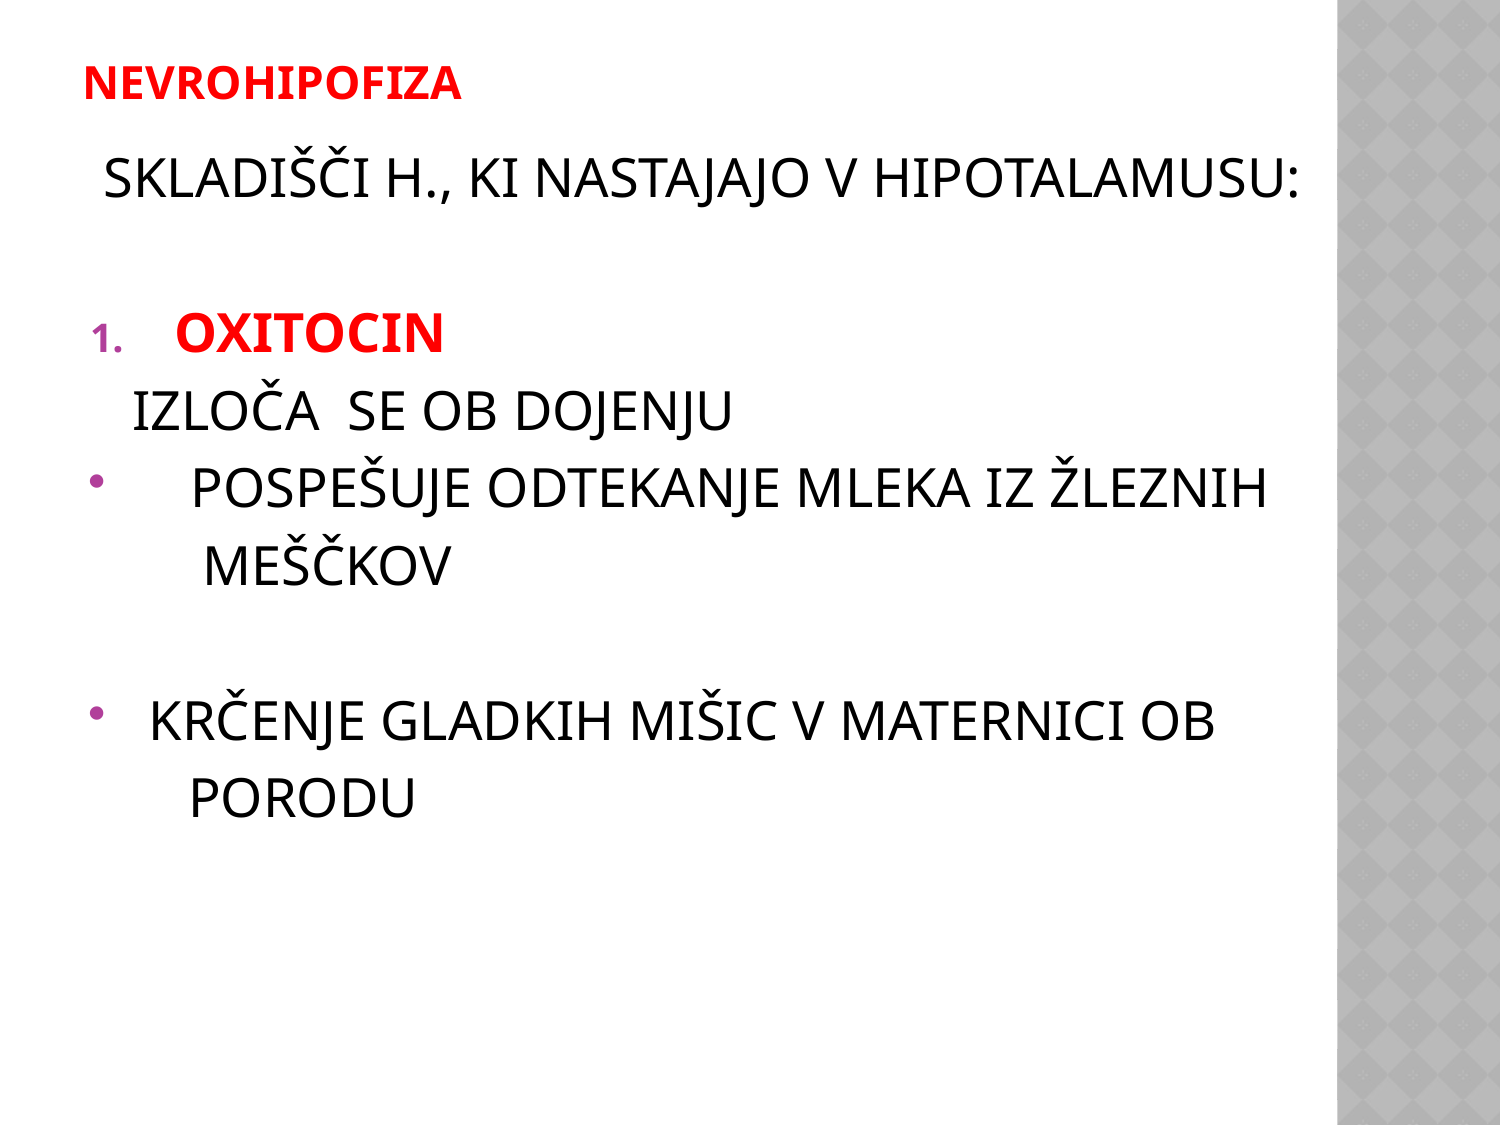

# NEVROHIPOFIZA
 SKLADIŠČI H., KI NASTAJAJO V HIPOTALAMUSU:
OXITOCIN
 IZLOČA SE OB DOJENJU
 POSPEŠUJE ODTEKANJE MLEKA IZ ŽLEZNIH
 MEŠČKOV
 KRČENJE GLADKIH MIŠIC V MATERNICI OB
 PORODU